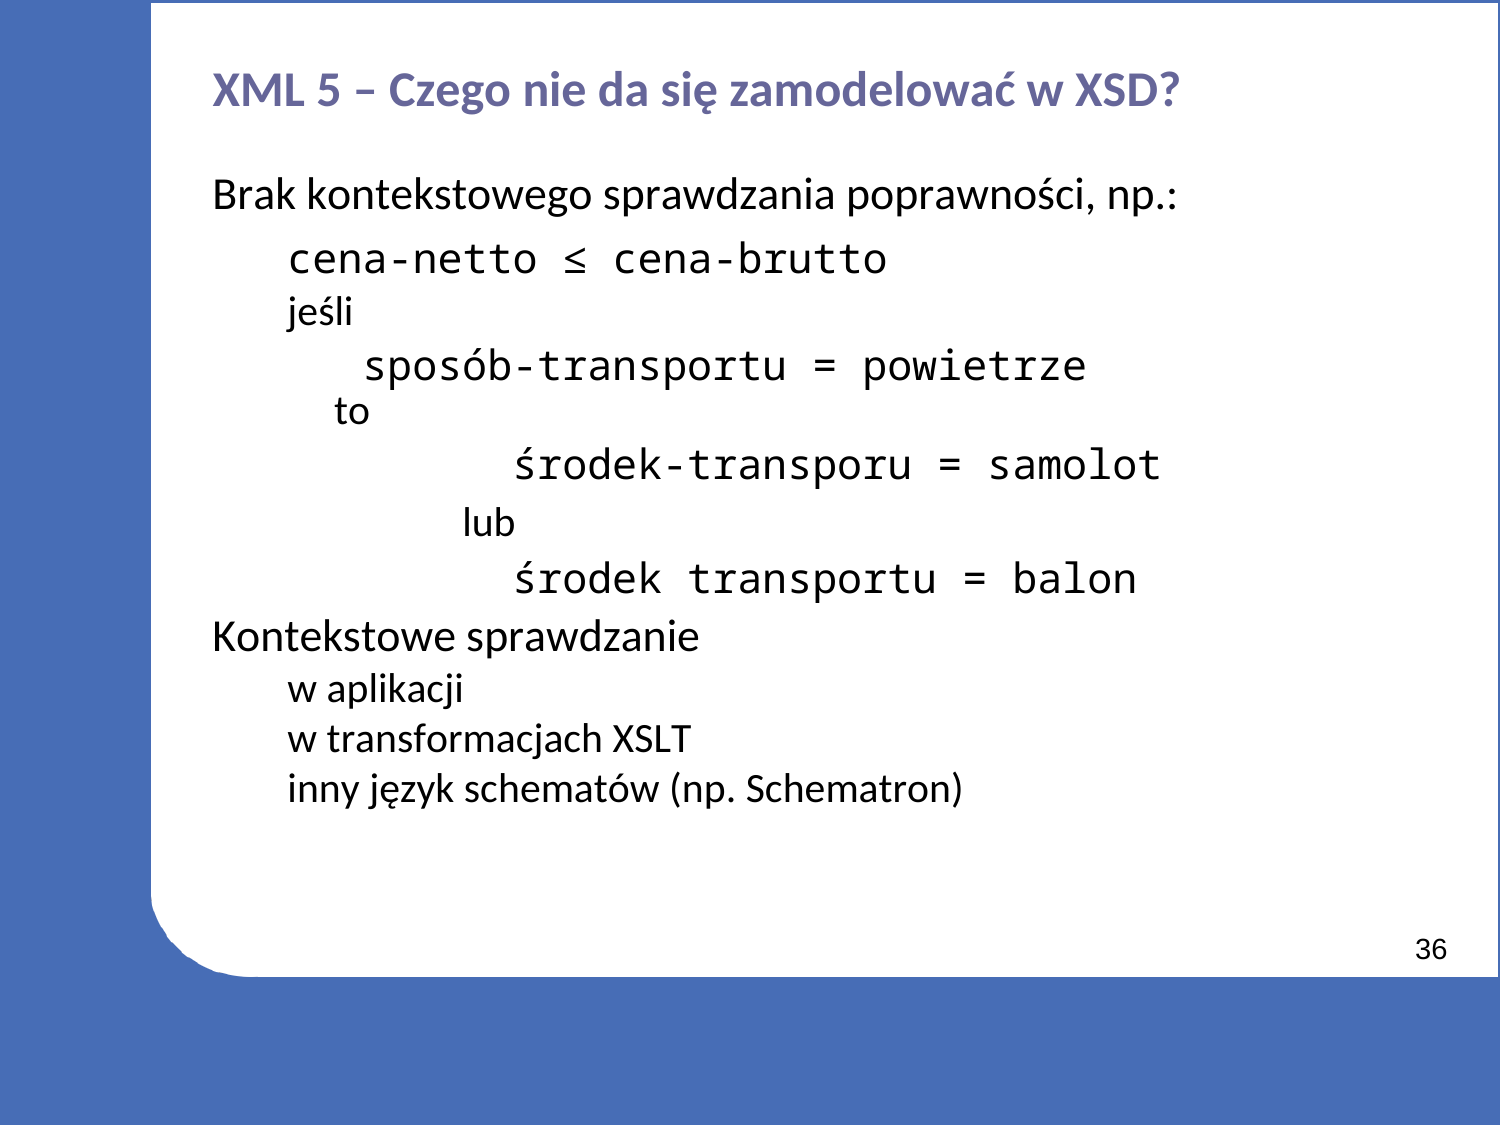

# XML 5 – Czego nie da się zamodelować w XSD?
Brak kontekstowego sprawdzania poprawności, np.:
cena-netto ≤ cena-brutto
jeśli
	sposób-transportu = powietrze
to
		środek-transporu = samolot
	 lub
		środek transportu = balon
Kontekstowe sprawdzanie
w aplikacji
w transformacjach XSLT
inny język schematów (np. Schematron)
36